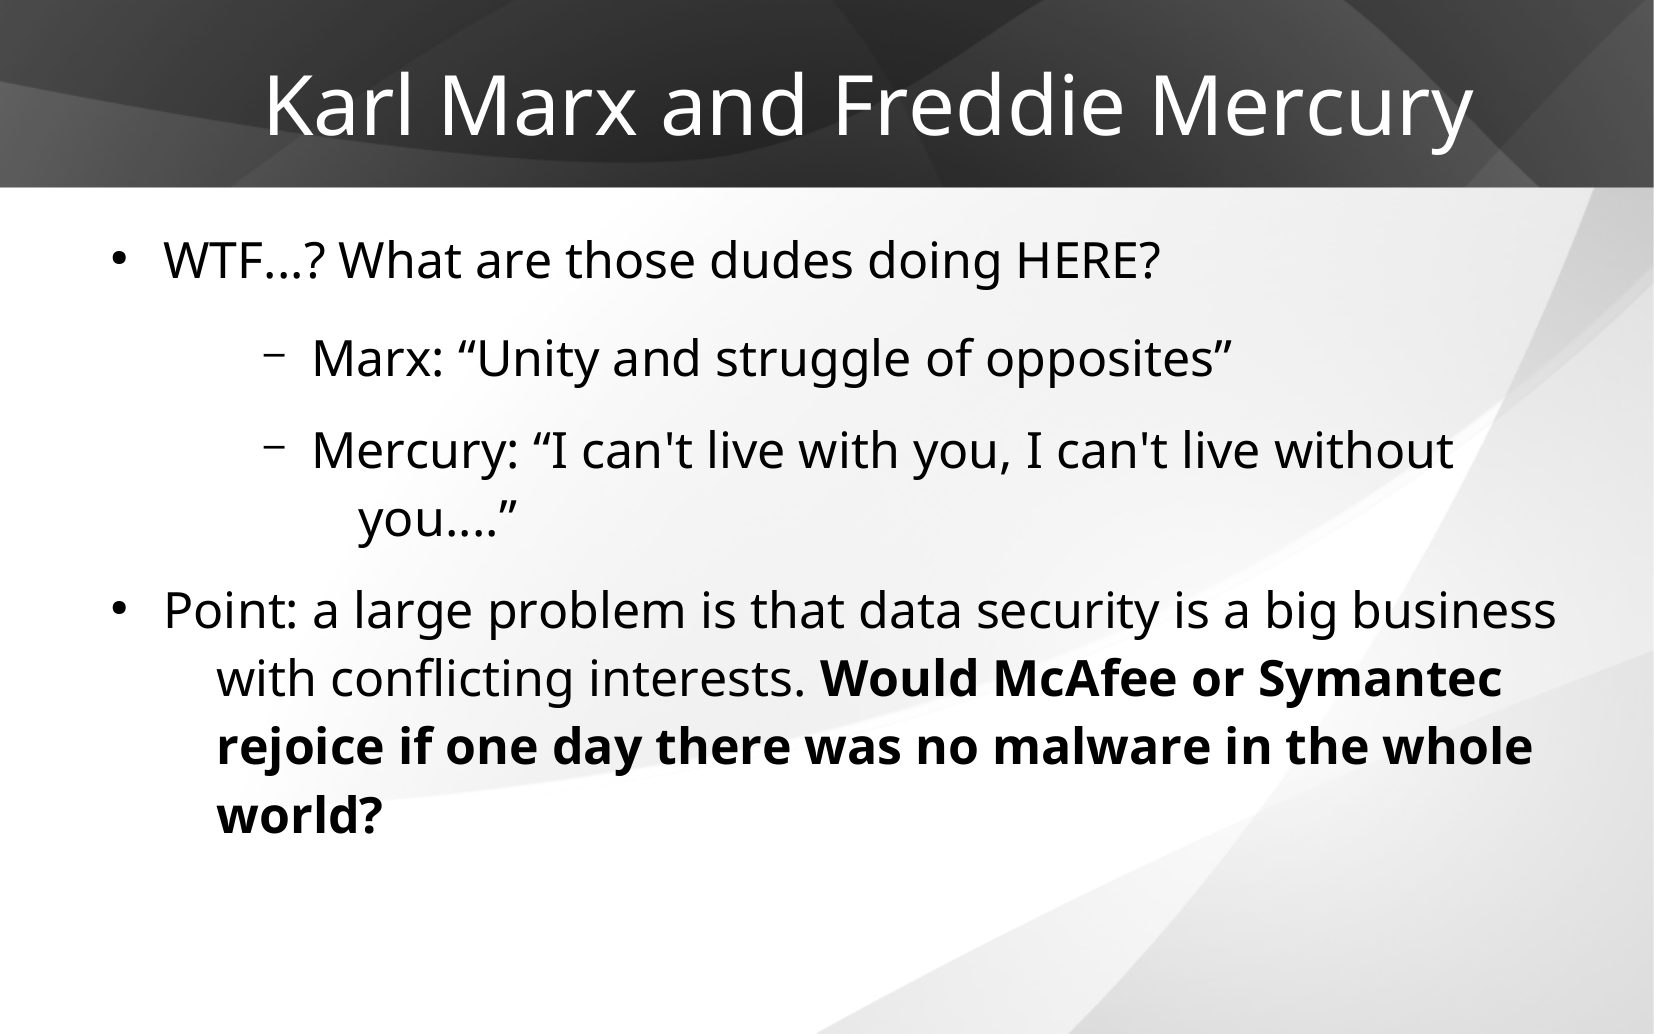

# Karl Marx and Freddie Mercury
WTF...? What are those dudes doing HERE?
Marx: “Unity and struggle of opposites”
Mercury: “I can't live with you, I can't live without you....”
Point: a large problem is that data security is a big business with conflicting interests. Would McAfee or Symantec rejoice if one day there was no malware in the whole world?